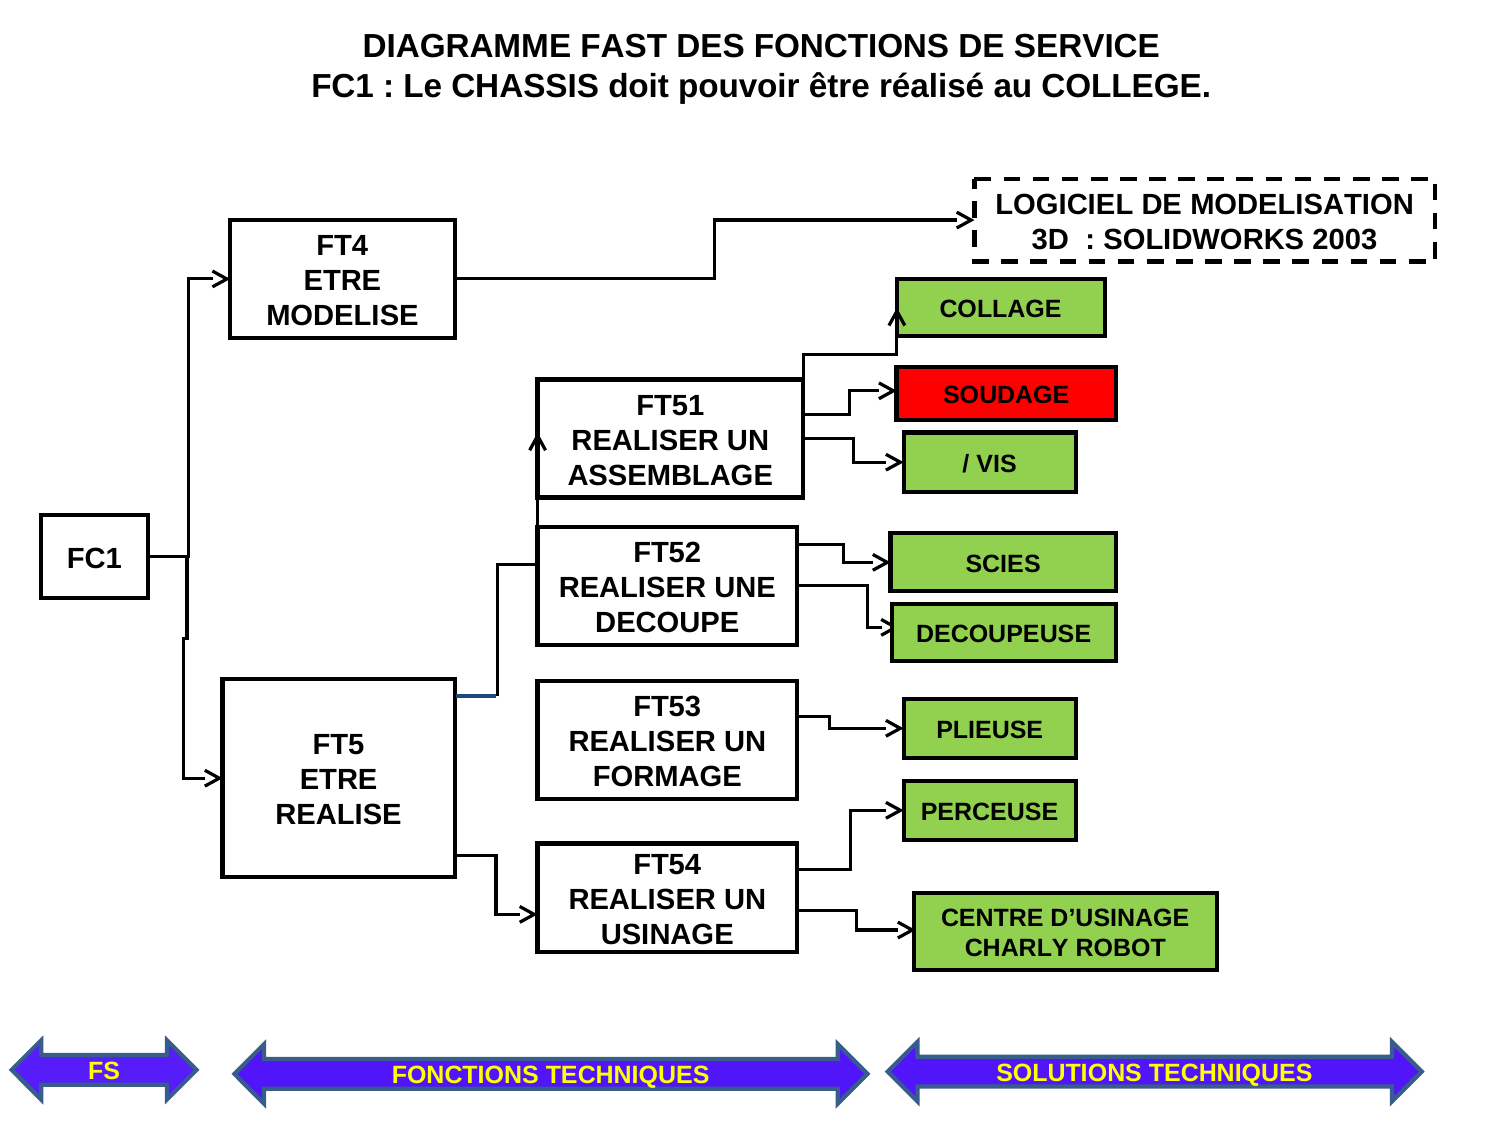

# DIAGRAMME FAST DES FONCTIONS DE SERVICE FC1 : Le CHASSIS doit pouvoir être réalisé au COLLEGE.
LOGICIEL DE MODELISATION 3D : SOLIDWORKS 2003
FT4
ETRE MODELISE
COLLAGE
SOUDAGE
FT51
REALISER UN ASSEMBLAGE
/ VIS
FC1
FT52
REALISER UNE DECOUPE
SCIES
DECOUPEUSE
FT5
ETRE REALISE
FT53
REALISER UN FORMAGE
PLIEUSE
PERCEUSE
FT54
REALISER UN USINAGE
CENTRE D’USINAGE CHARLY ROBOT
FS
SOLUTIONS TECHNIQUES
FONCTIONS TECHNIQUES